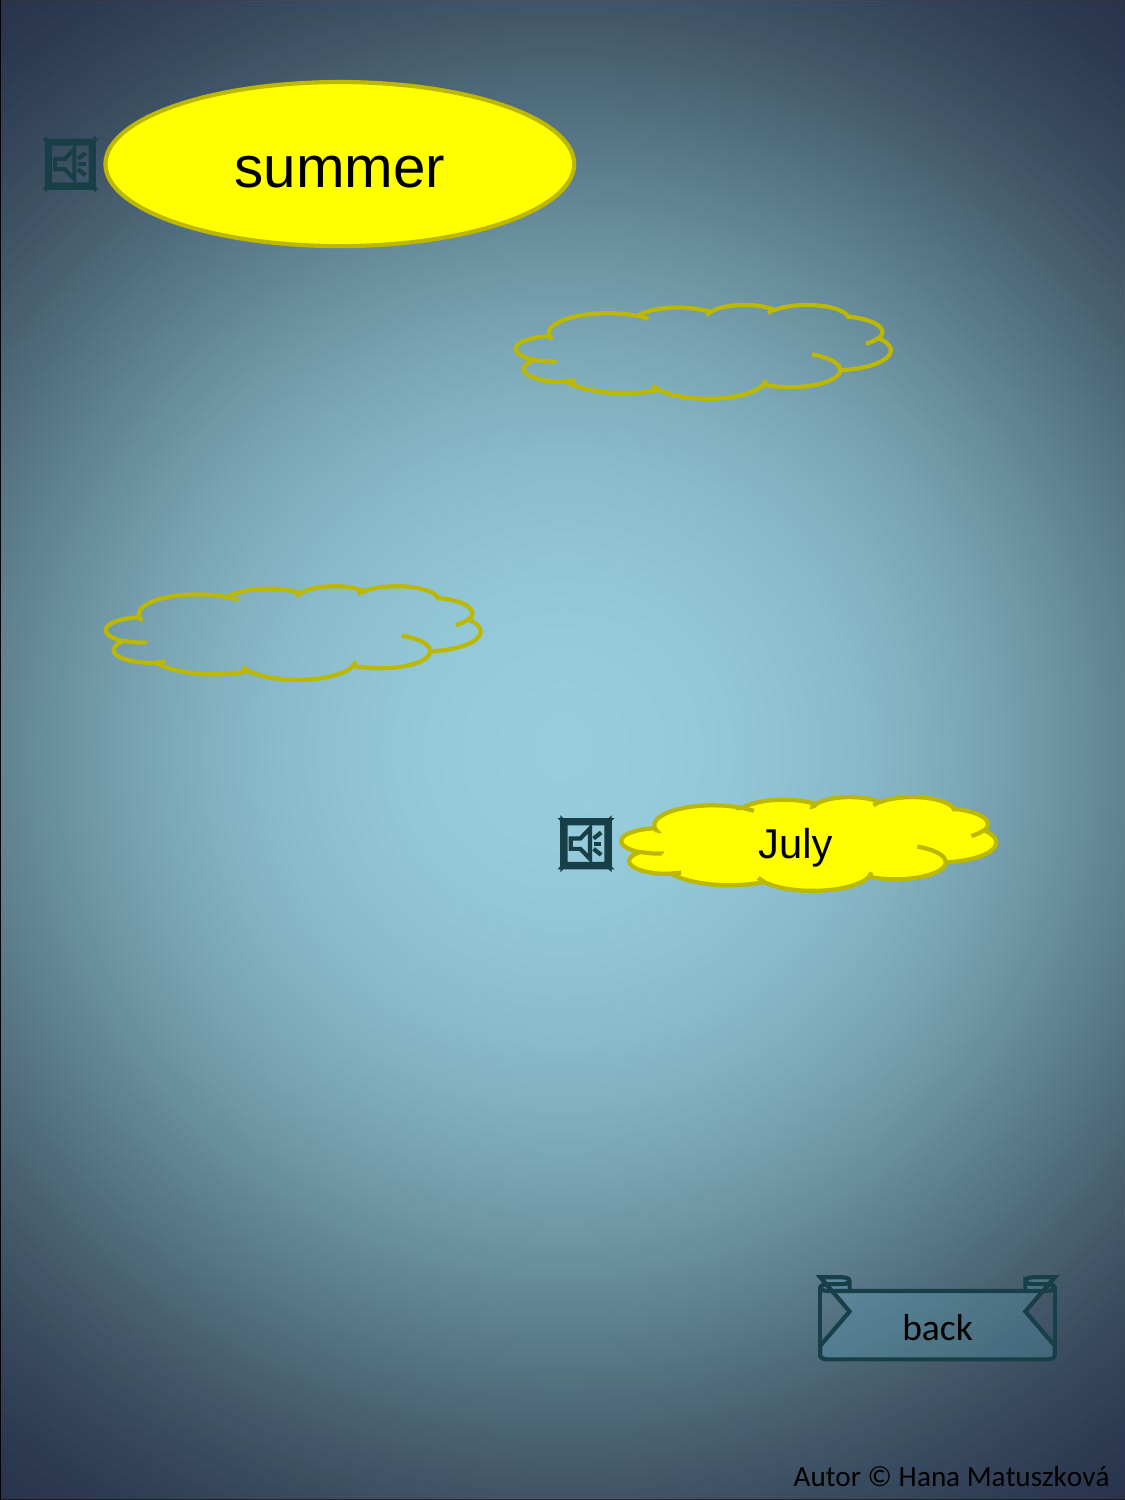

summer
July
back
Autor © Hana Matuszková